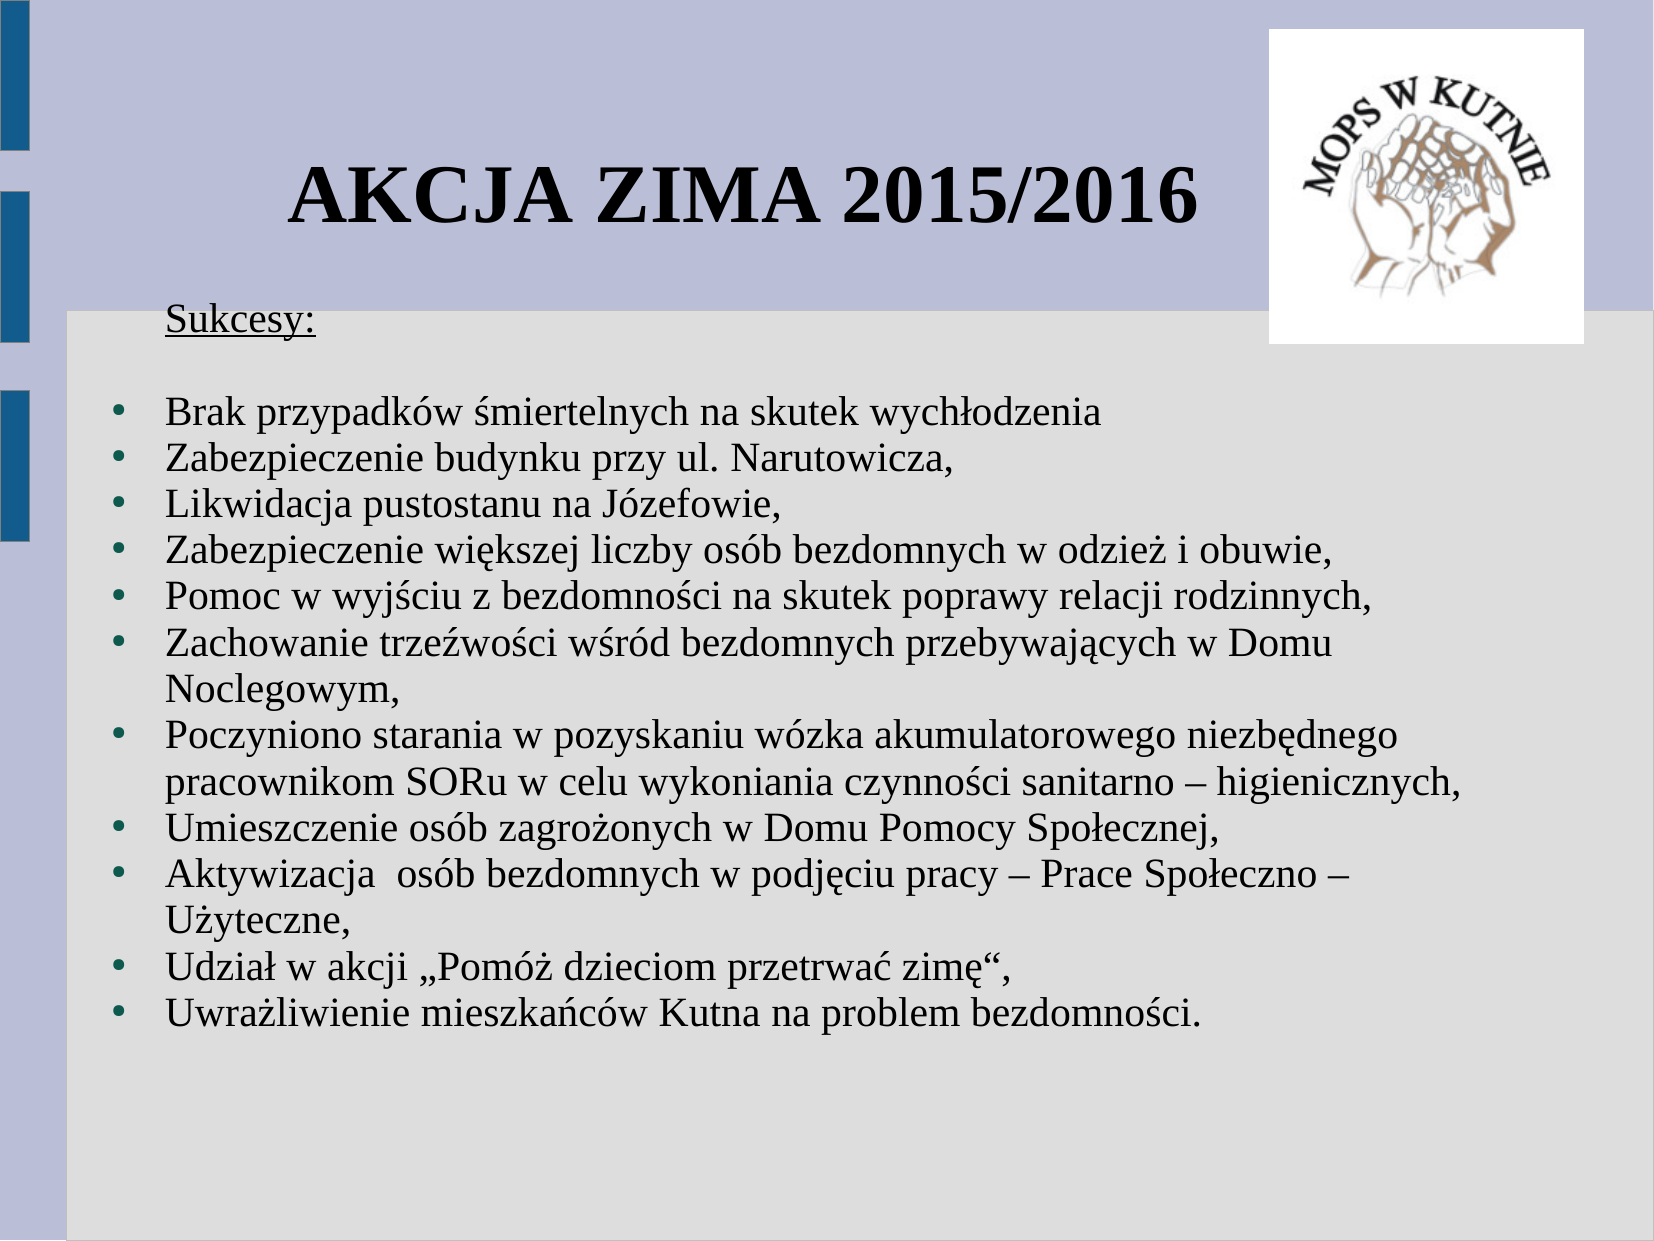

# AKCJA ZIMA 2015/2016
Sukcesy:
Brak przypadków śmiertelnych na skutek wychłodzenia
Zabezpieczenie budynku przy ul. Narutowicza,
Likwidacja pustostanu na Józefowie,
Zabezpieczenie większej liczby osób bezdomnych w odzież i obuwie,
Pomoc w wyjściu z bezdomności na skutek poprawy relacji rodzinnych,
Zachowanie trzeźwości wśród bezdomnych przebywających w Domu Noclegowym,
Poczyniono starania w pozyskaniu wózka akumulatorowego niezbędnego pracownikom SORu w celu wykoniania czynności sanitarno – higienicznych,
Umieszczenie osób zagrożonych w Domu Pomocy Społecznej,
Aktywizacja osób bezdomnych w podjęciu pracy – Prace Społeczno – Użyteczne,
Udział w akcji „Pomóż dzieciom przetrwać zimę“,
Uwrażliwienie mieszkańców Kutna na problem bezdomności.